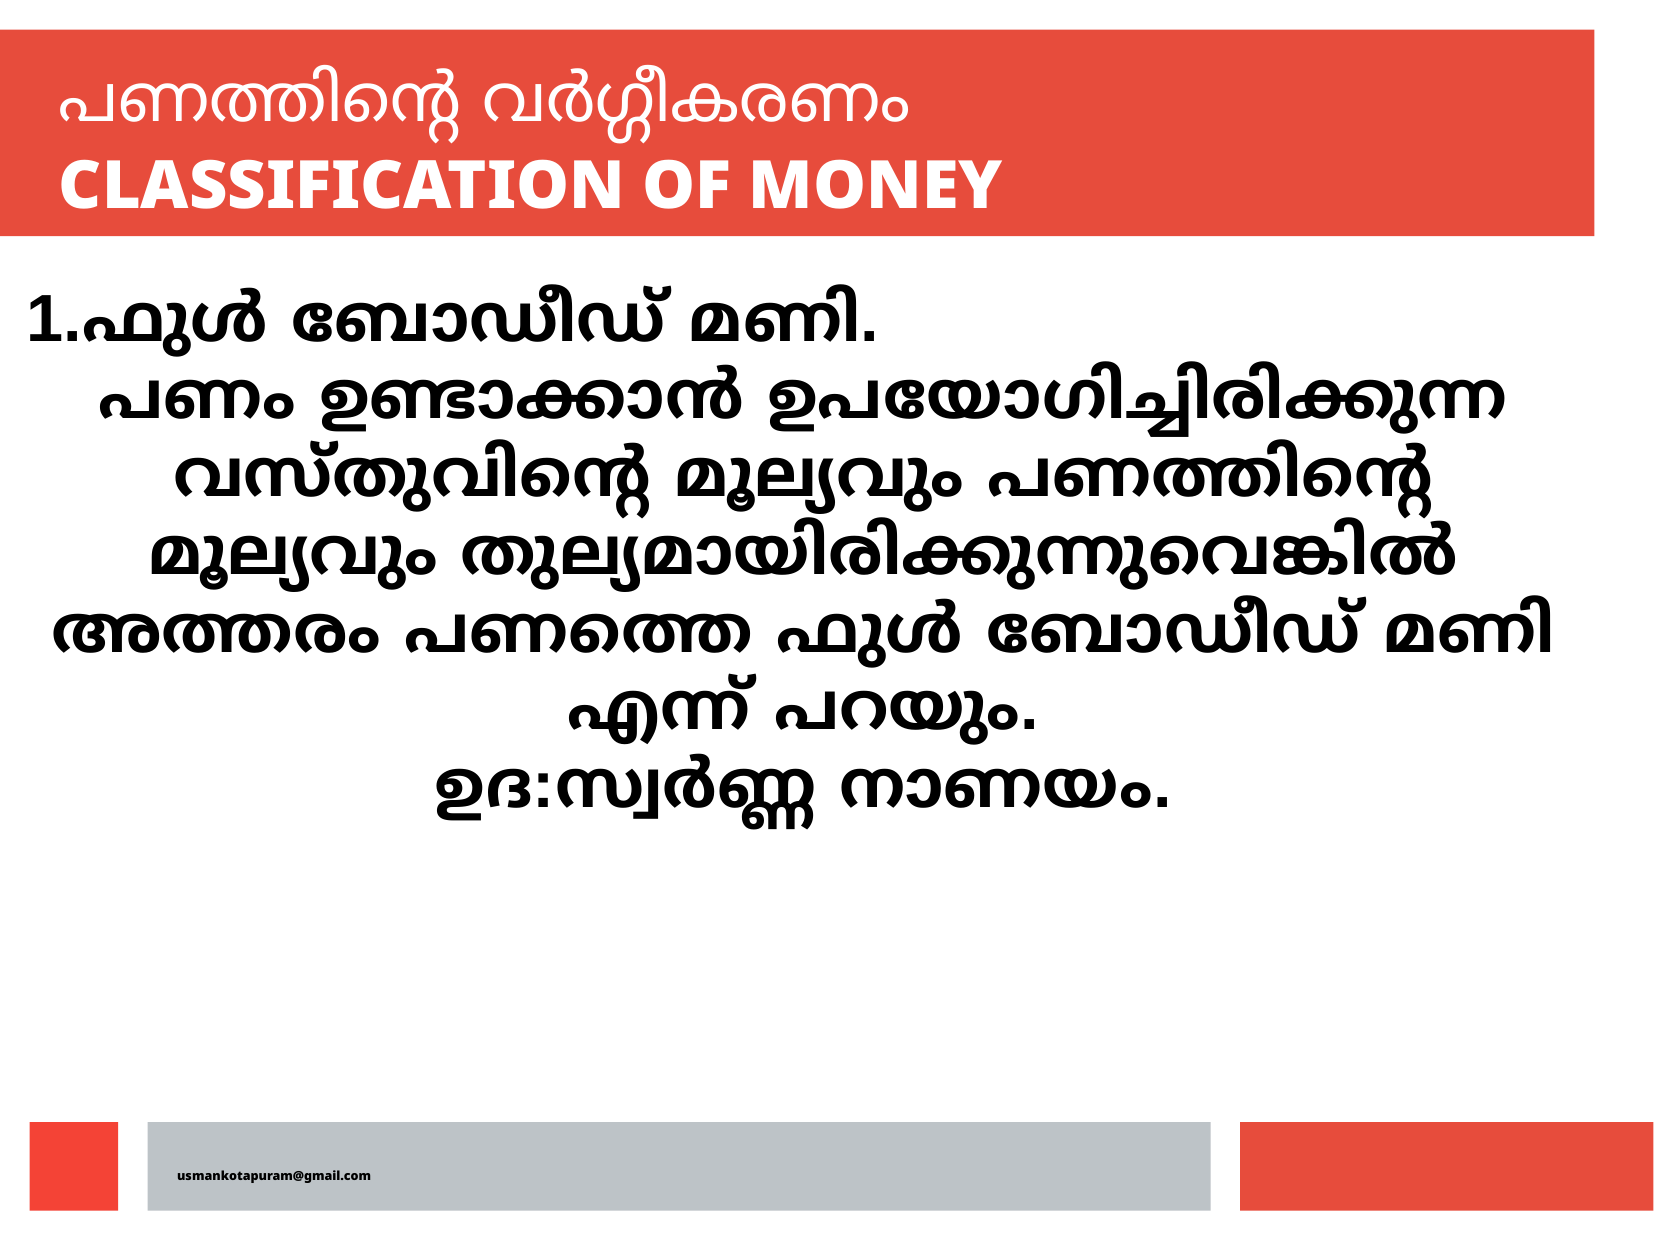

# പണത്തിന്റെ വർഗ്ഗീകരണം CLASSIFICATION OF MONEY
1.ഫുൾ ബോഡീഡ് മണി.
പണം ഉണ്ടാക്കാൻ ഉപയോഗിച്ചിരിക്കുന്ന വസ്തുവിന്റെ മൂല്യവും പണത്തിന്റെ മൂല്യവും തുല്യമായിരിക്കുന്നുവെങ്കിൽ അത്തരം പണത്തെ ഫുൾ ബോഡീഡ് മണി എന്ന് പറയും.
ഉദ:സ്വർണ്ണ നാണയം.